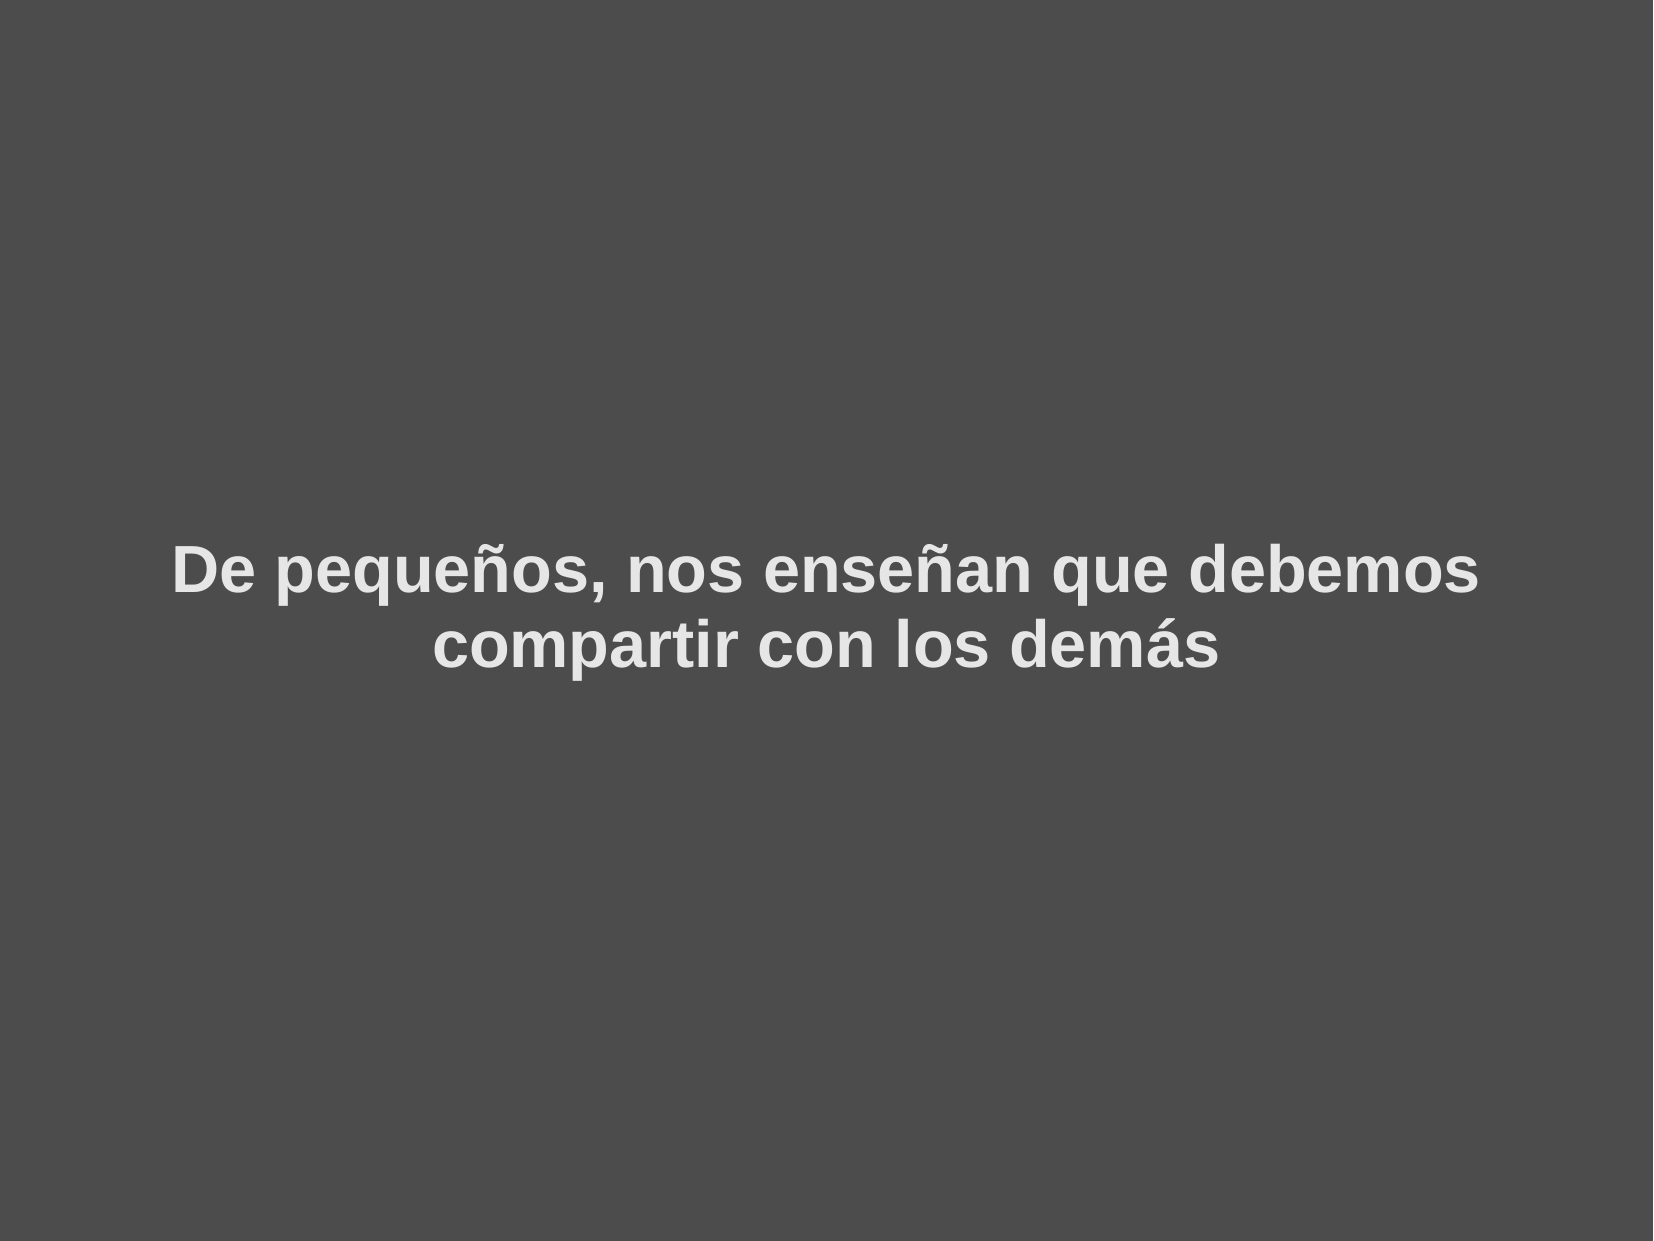

# De pequeños, nos enseñan que debemos compartir con los demás